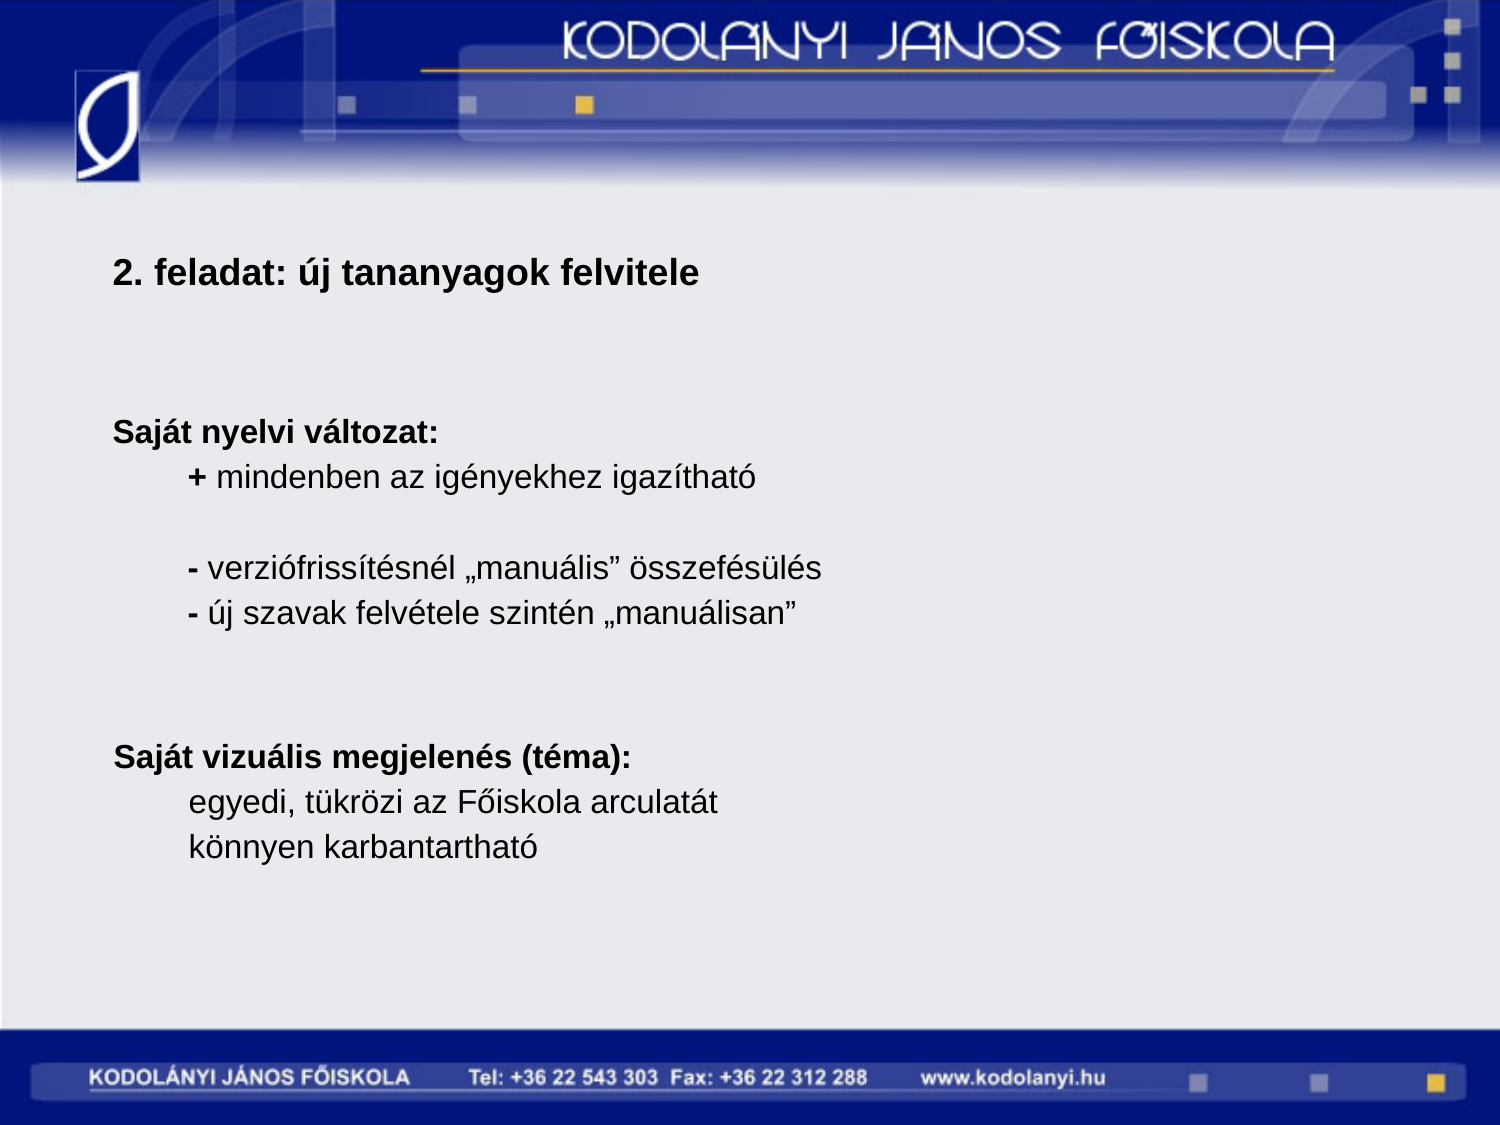

# 2. feladat: új tananyagok felvitele
Saját nyelvi változat:
+ mindenben az igényekhez igazítható
- verziófrissítésnél „manuális” összefésülés
- új szavak felvétele szintén „manuálisan”
Saját vizuális megjelenés (téma):
egyedi, tükrözi az Főiskola arculatát
könnyen karbantartható